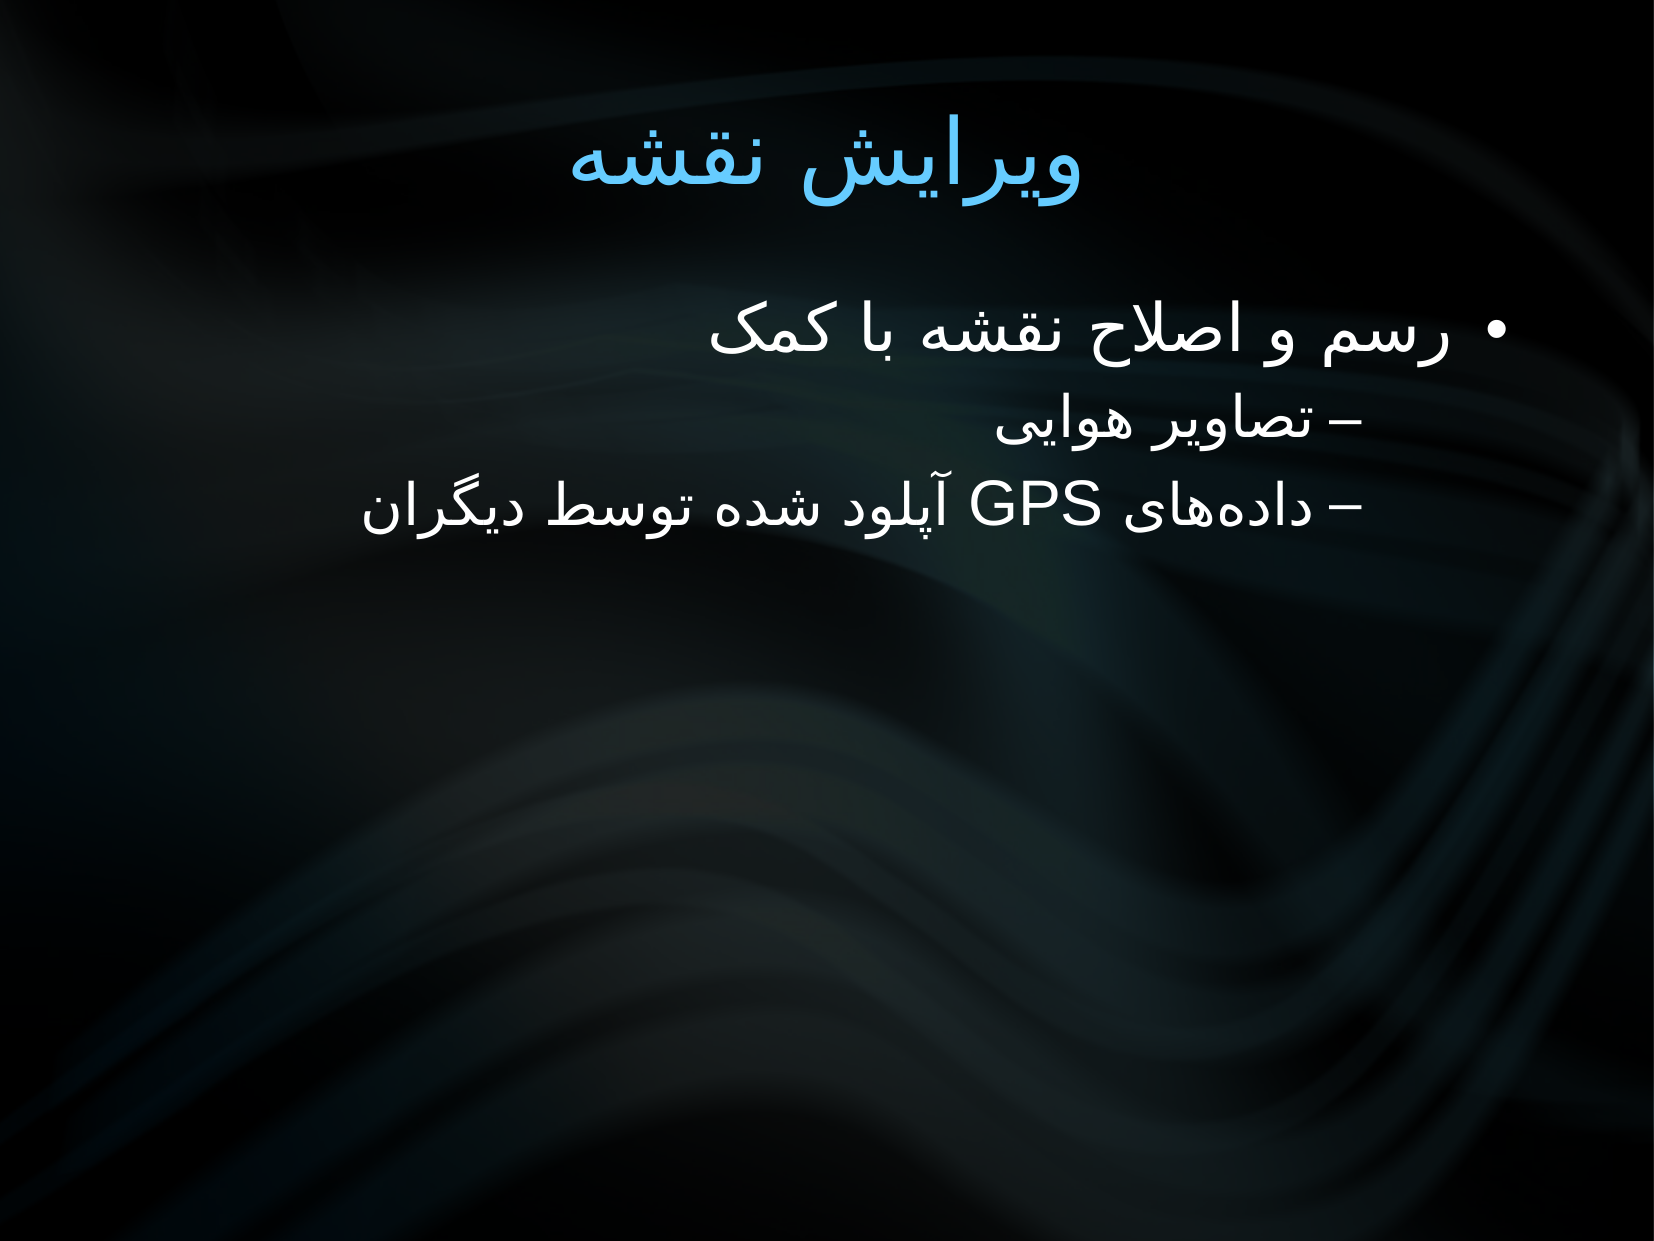

# ویرایش نقشه
رسم و اصلاح نقشه با کمک
تصاویر هوایی
داده‌های GPS آپلود شده توسط دیگران